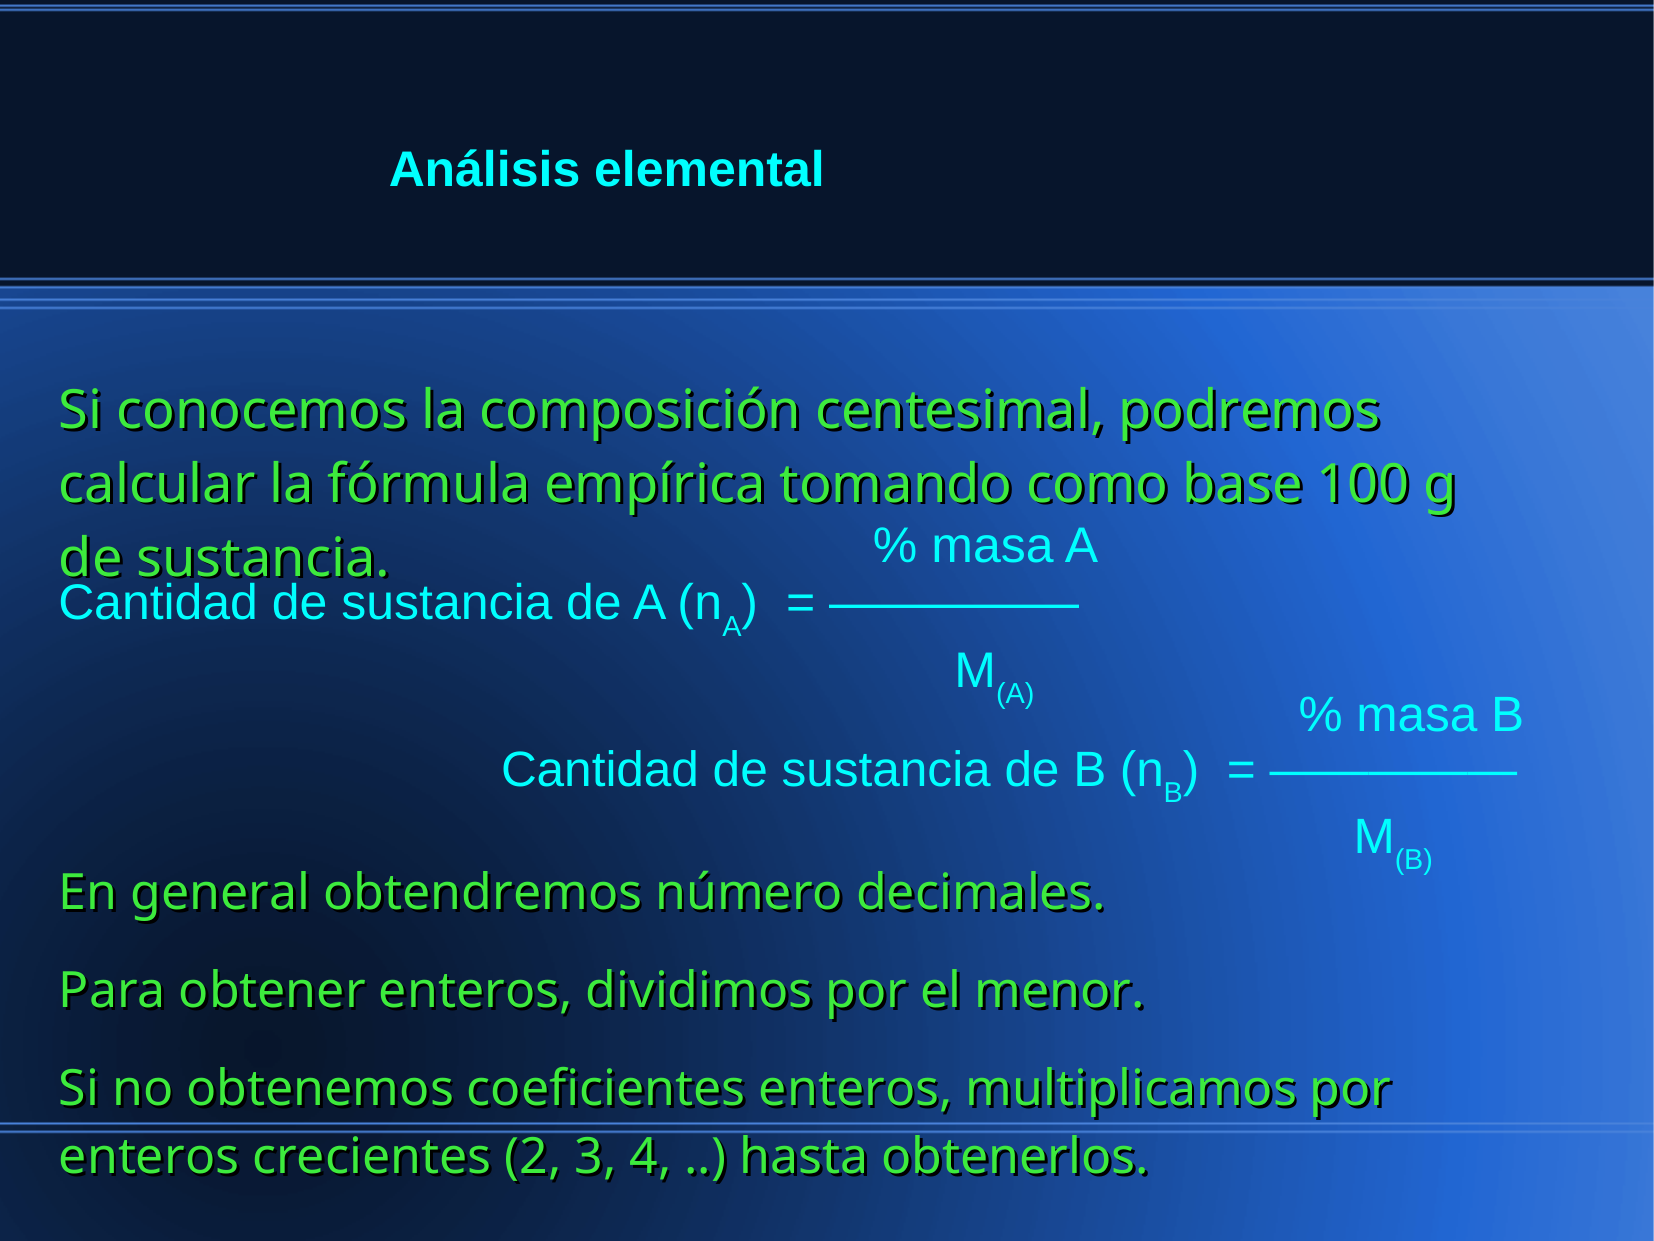

# Análisis elemental
Si conocemos la composición centesimal, podremos calcular la fórmula empírica tomando como base 100 g de sustancia.
 % masa A
 Cantidad de sustancia de A (nA) = —————
 M(A)
 % masa B
 Cantidad de sustancia de B (nB) = —————
 M(B)
En general obtendremos número decimales.
Para obtener enteros, dividimos por el menor.
Si no obtenemos coeficientes enteros, multiplicamos por enteros crecientes (2, 3, 4, ..) hasta obtenerlos.